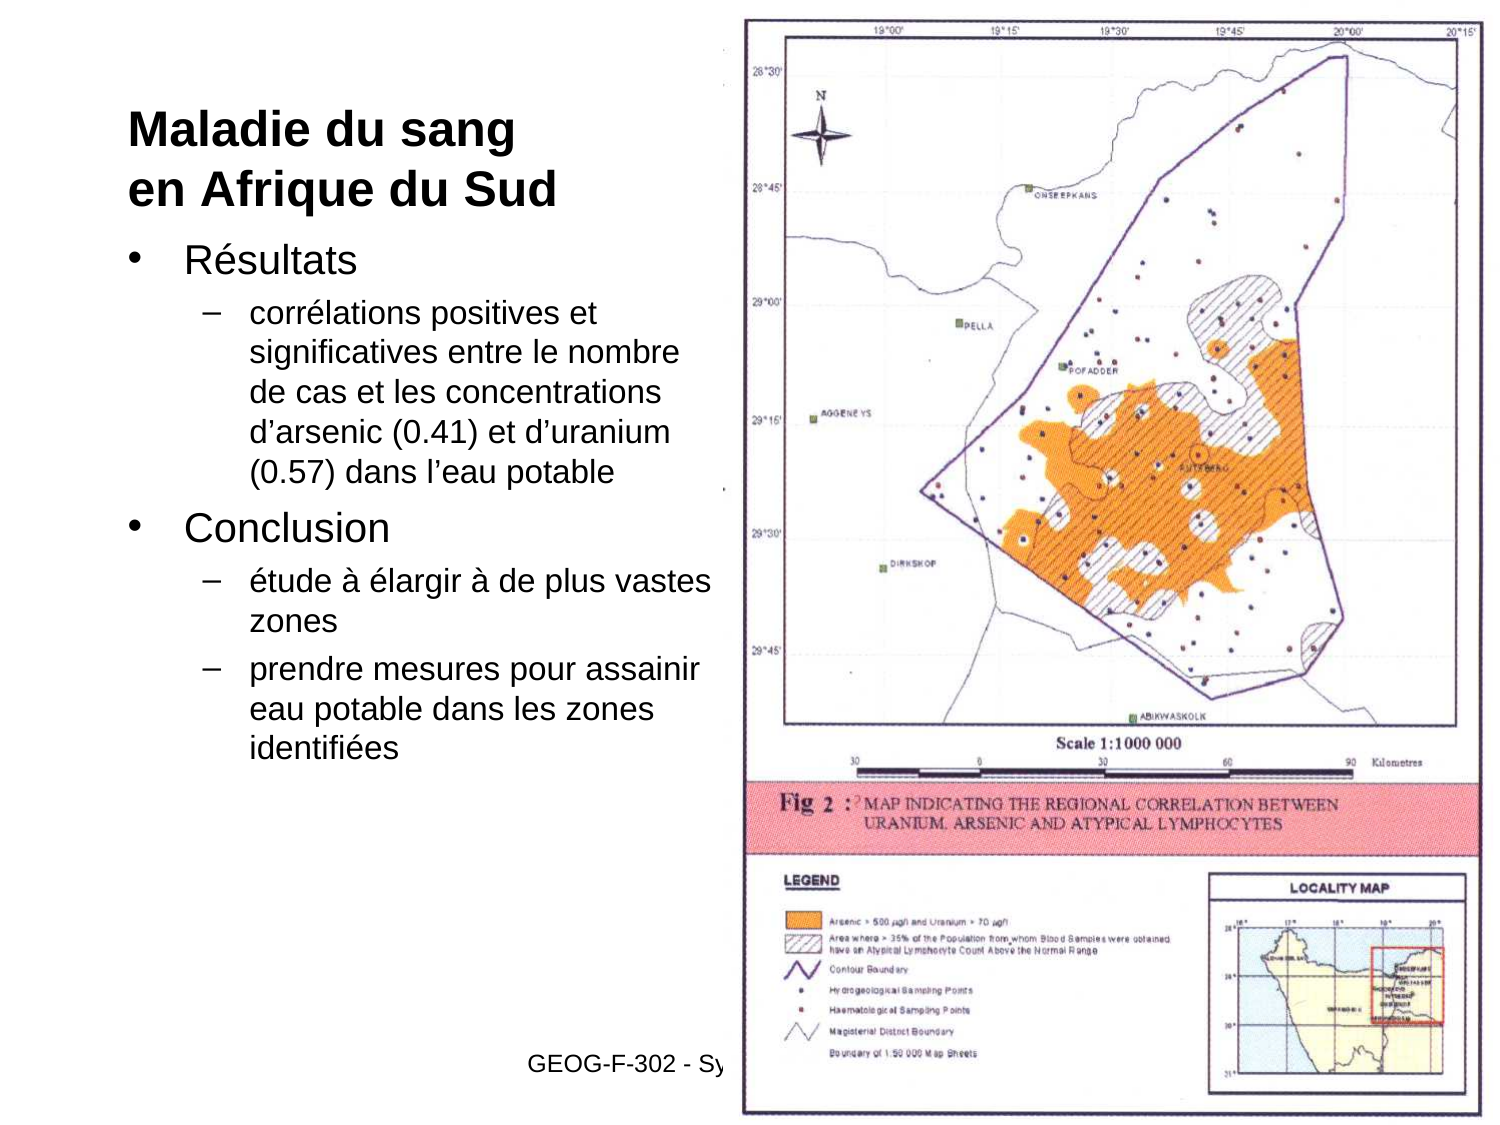

# Maladie du sang en Afrique du Sud
Résultats
corrélations positives et significatives entre le nombre de cas et les concentrations d’arsenic (0.41) et d’uranium (0.57) dans l’eau potable
Conclusion
étude à élargir à de plus vastes zones
prendre mesures pour assainir eau potable dans les zones identifiées
GEOG-F-302 - Système d'Information Géographique - Eléonore WOLFF